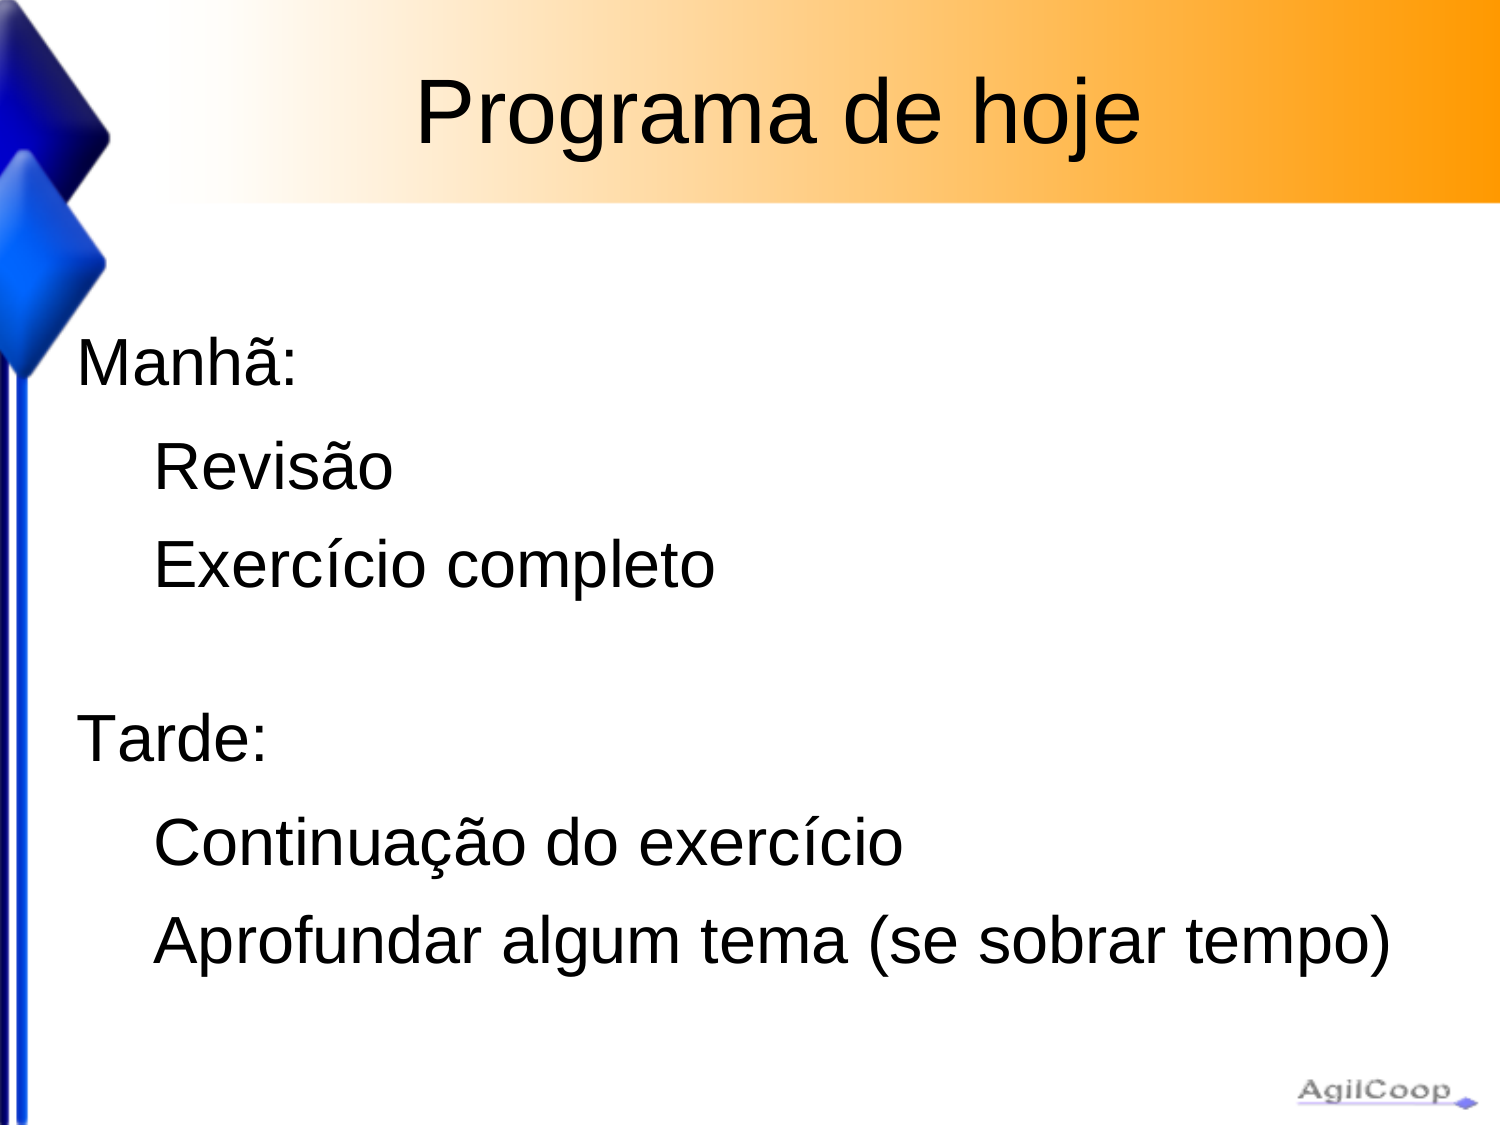

# Programa de hoje
Manhã:
Revisão
Exercício completo
Tarde:
Continuação do exercício
Aprofundar algum tema (se sobrar tempo)
Copyleft AgilCoop 2008
11